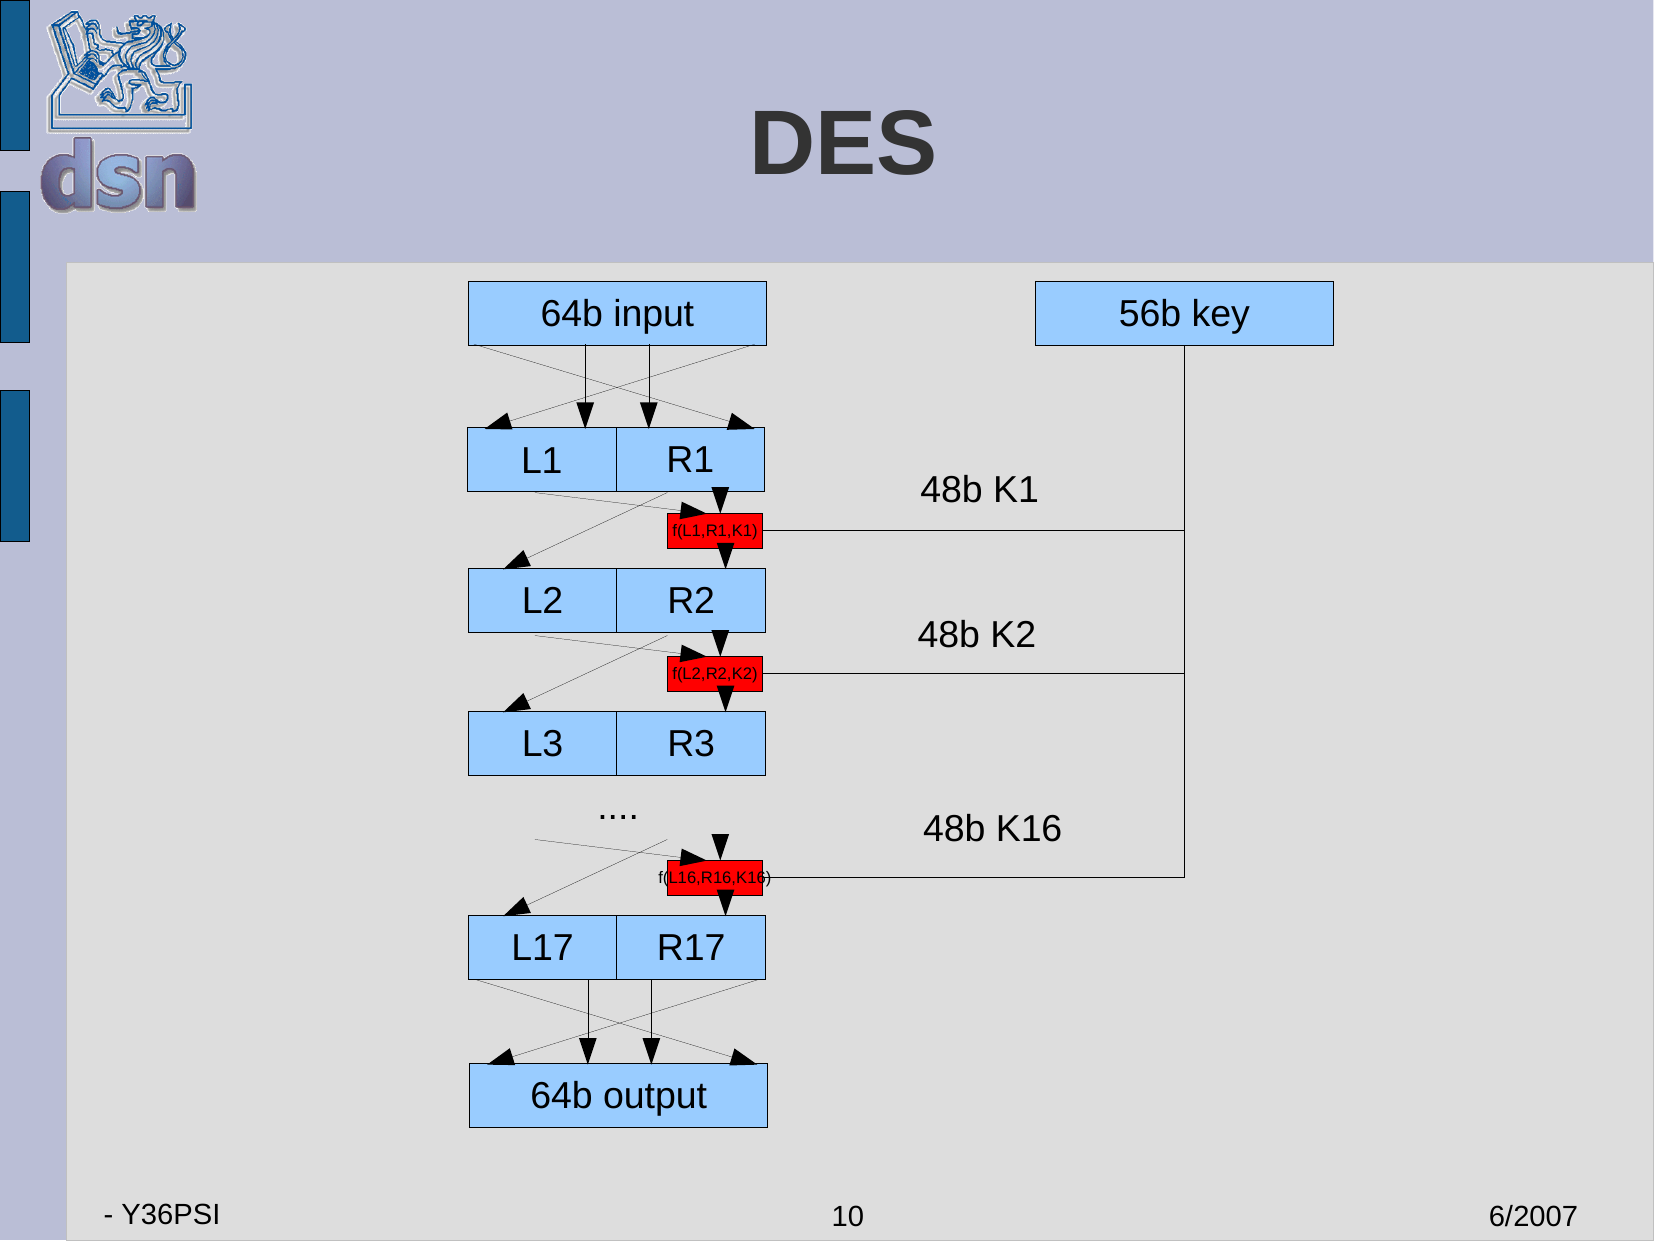

# DES
64b input
56b key
R1
L1
48b K1
f(L1,R1,K1)
R2
L2
48b K2
f(L2,R2,K2)
R3
L3
....
48b K16
f(L16,R16,K16)
R17
L17
64b output